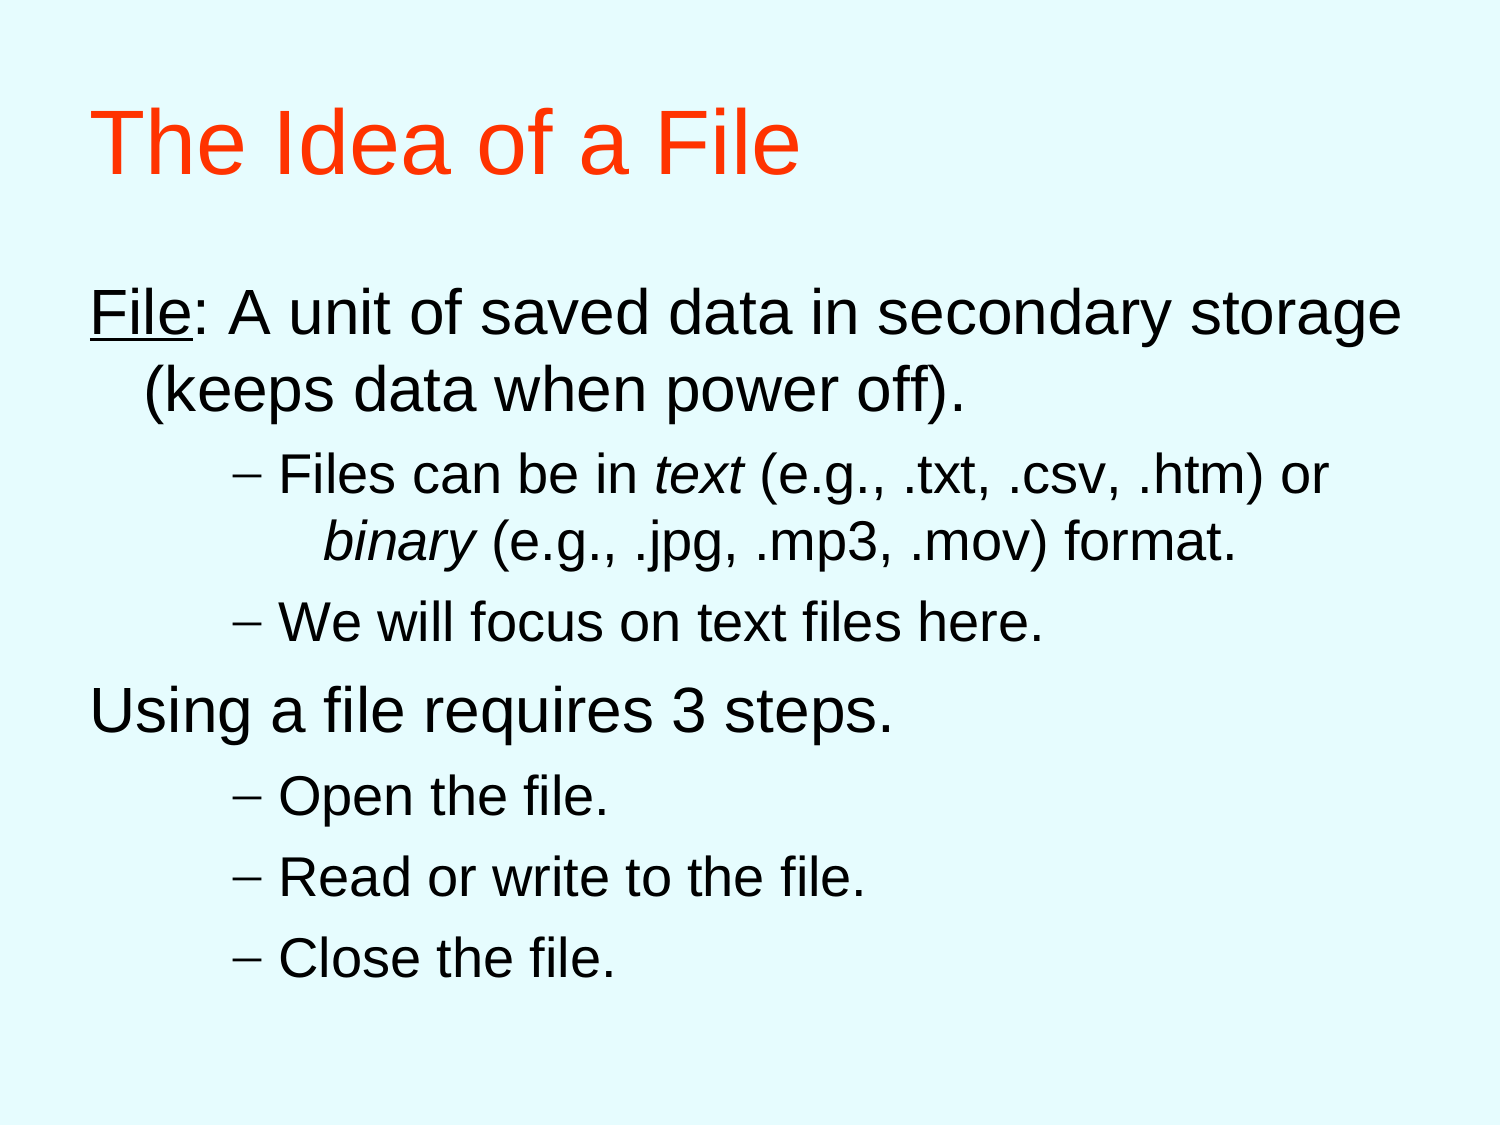

# The Idea of a File
File: A unit of saved data in secondary storage (keeps data when power off).
Files can be in text (e.g., .txt, .csv, .htm) or binary (e.g., .jpg, .mp3, .mov) format.
We will focus on text files here.
Using a file requires 3 steps.
Open the file.
Read or write to the file.
Close the file.